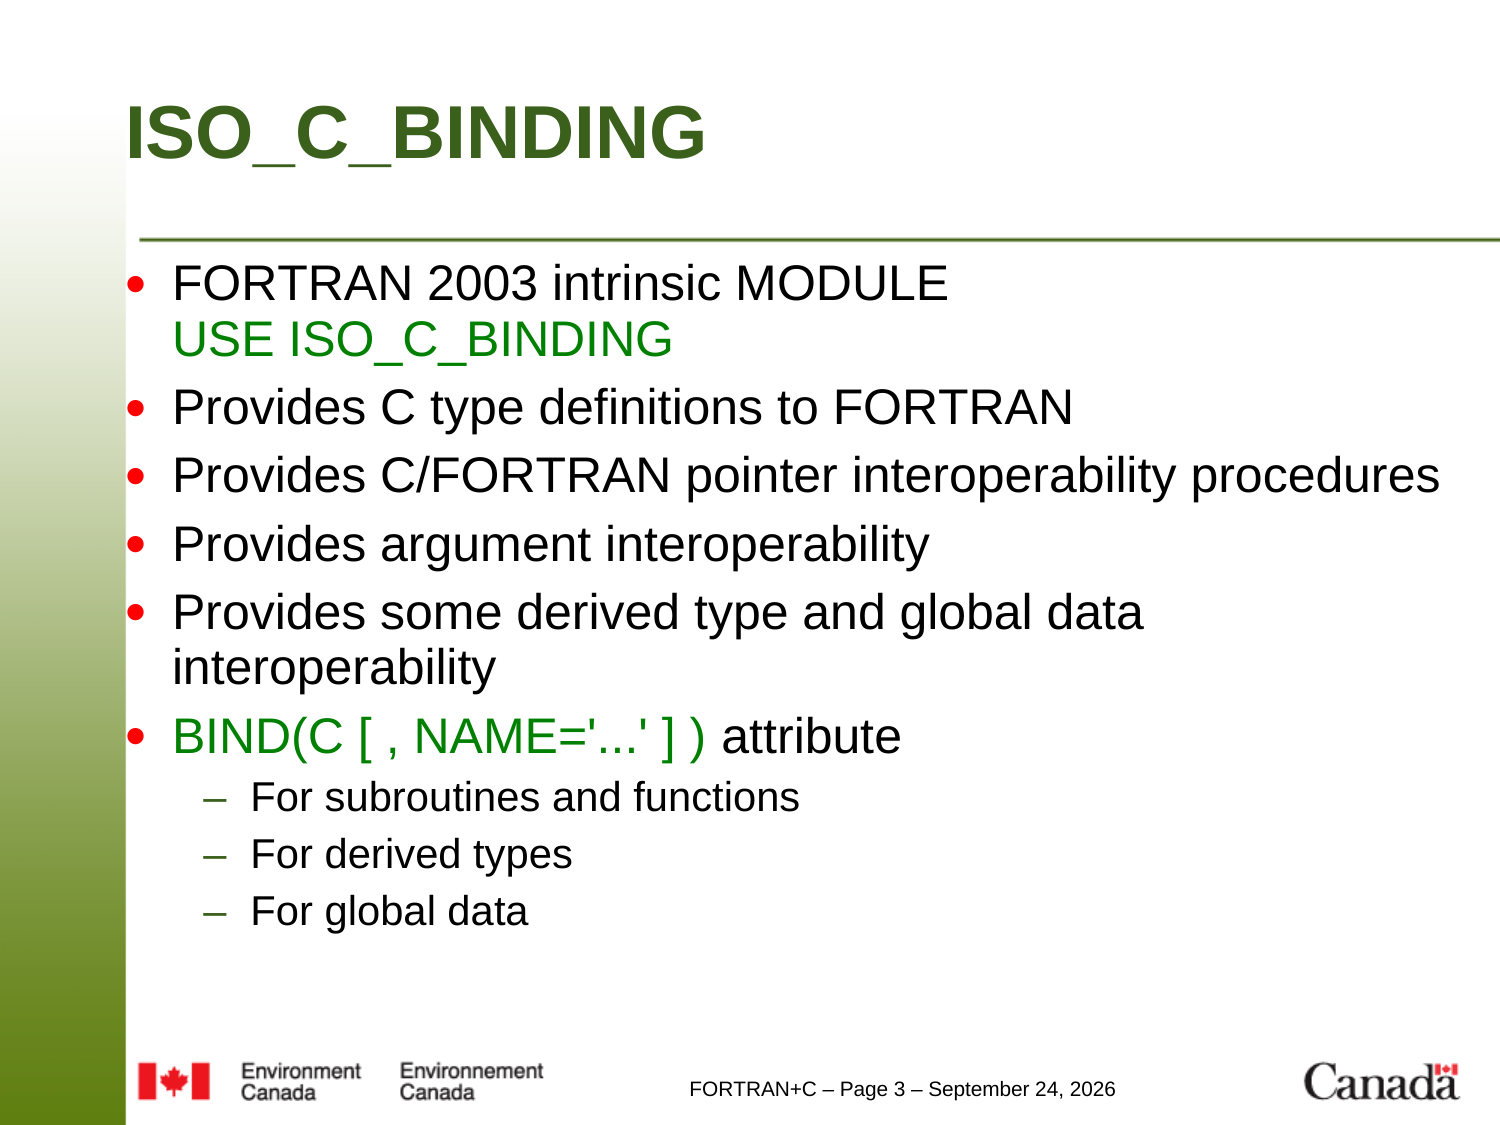

# ISO_C_BINDING
FORTRAN 2003 intrinsic MODULE
USE ISO_C_BINDING
Provides C type definitions to FORTRAN
Provides C/FORTRAN pointer interoperability procedures
Provides argument interoperability
Provides some derived type and global data interoperability
BIND(C [ , NAME='...' ] ) attribute
For subroutines and functions
For derived types
For global data